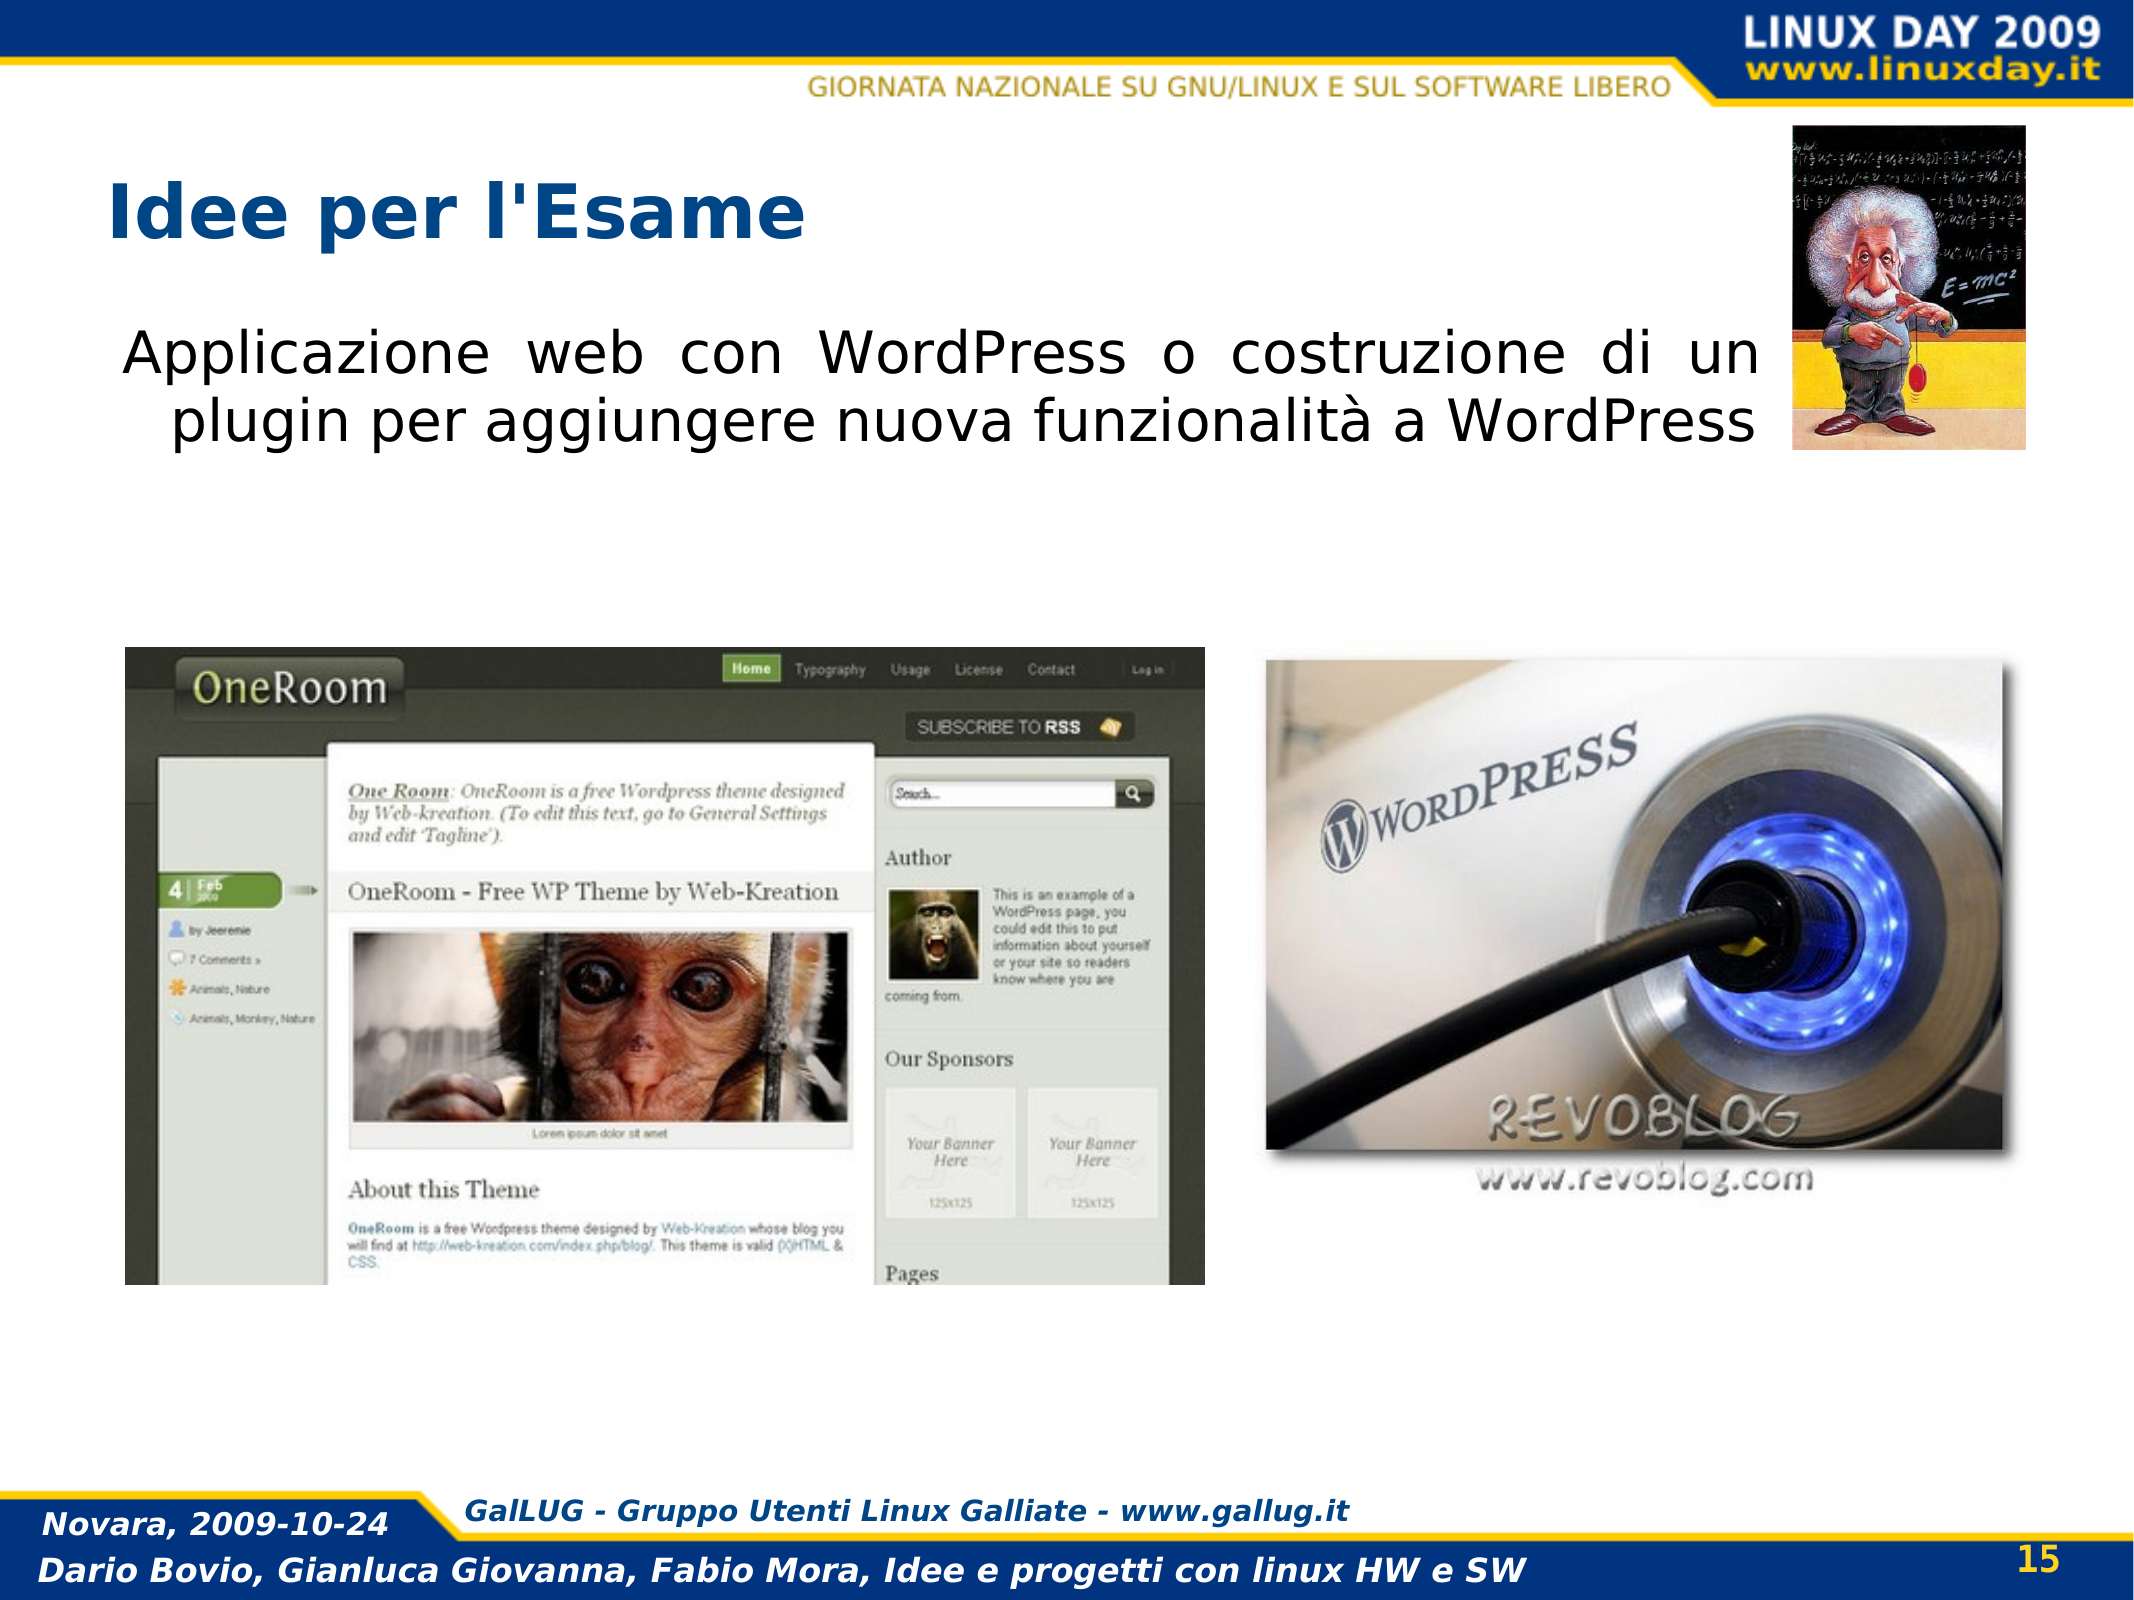

# Idee per l'Esame
Applicazione web con WordPress o costruzione di un plugin per aggiungere nuova funzionalità a WordPress